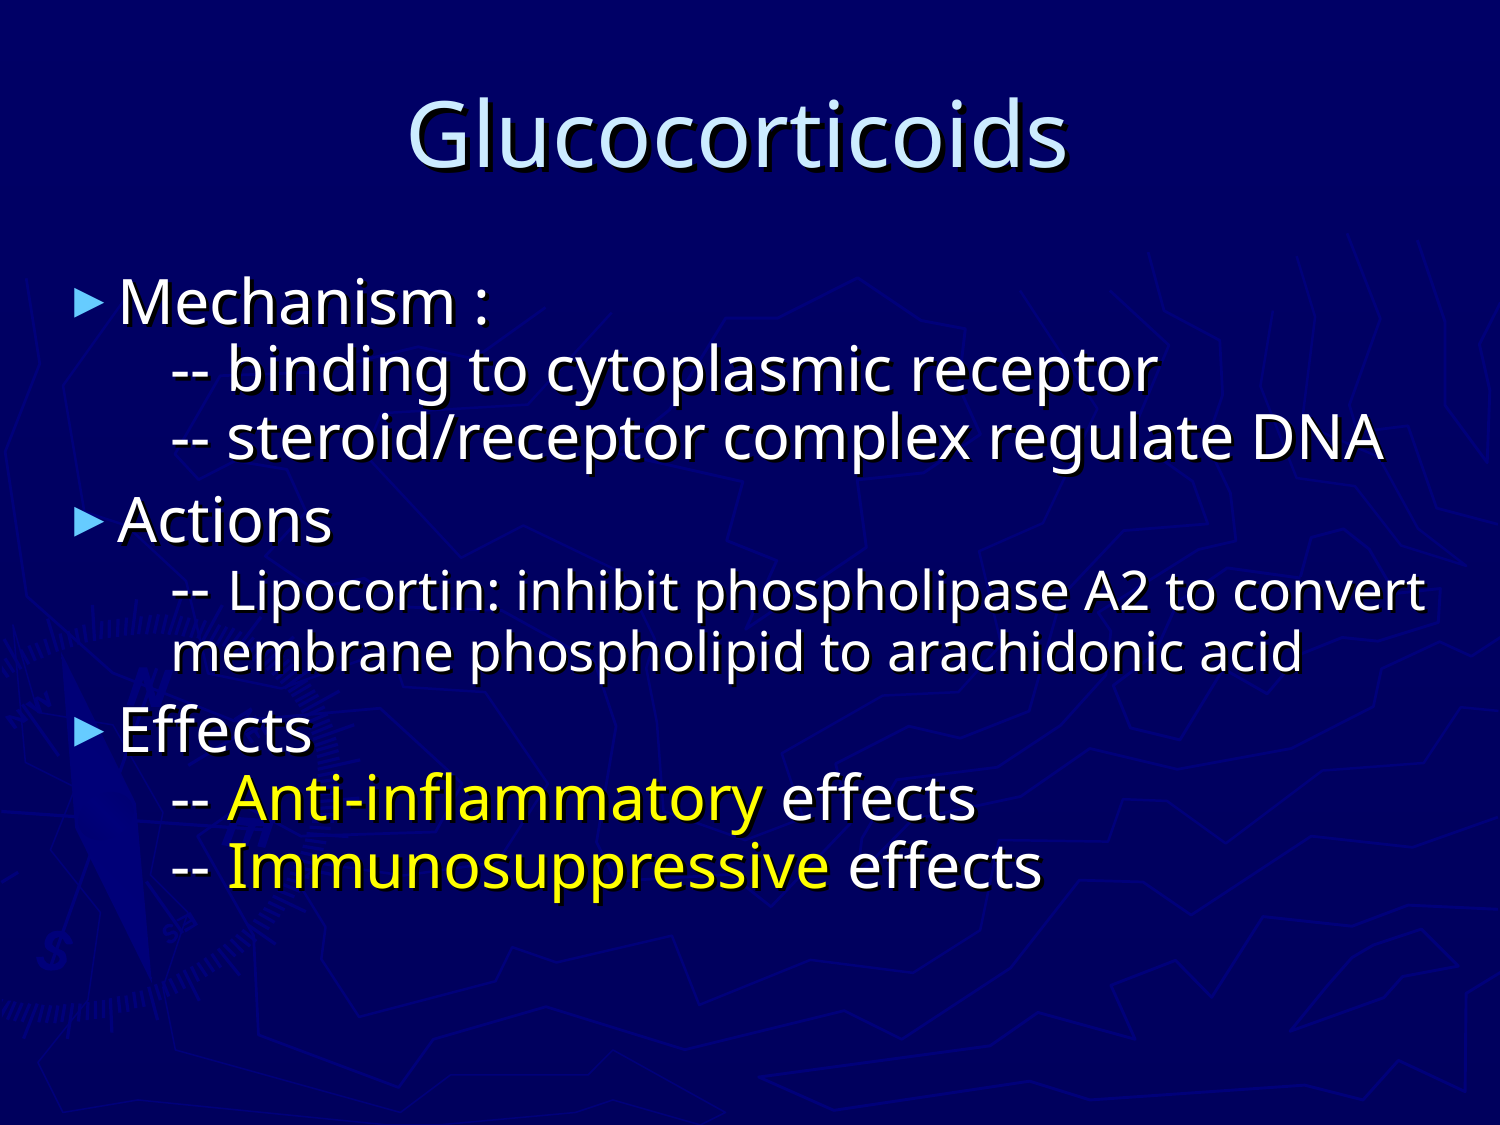

# Glucocorticoids
Mechanism :
-- binding to cytoplasmic receptor
-- steroid/receptor complex regulate DNA
Actions
-- Lipocortin: inhibit phospholipase A2 to convert membrane phospholipid to arachidonic acid
Effects
-- Anti-inflammatory effects
-- Immunosuppressive effects